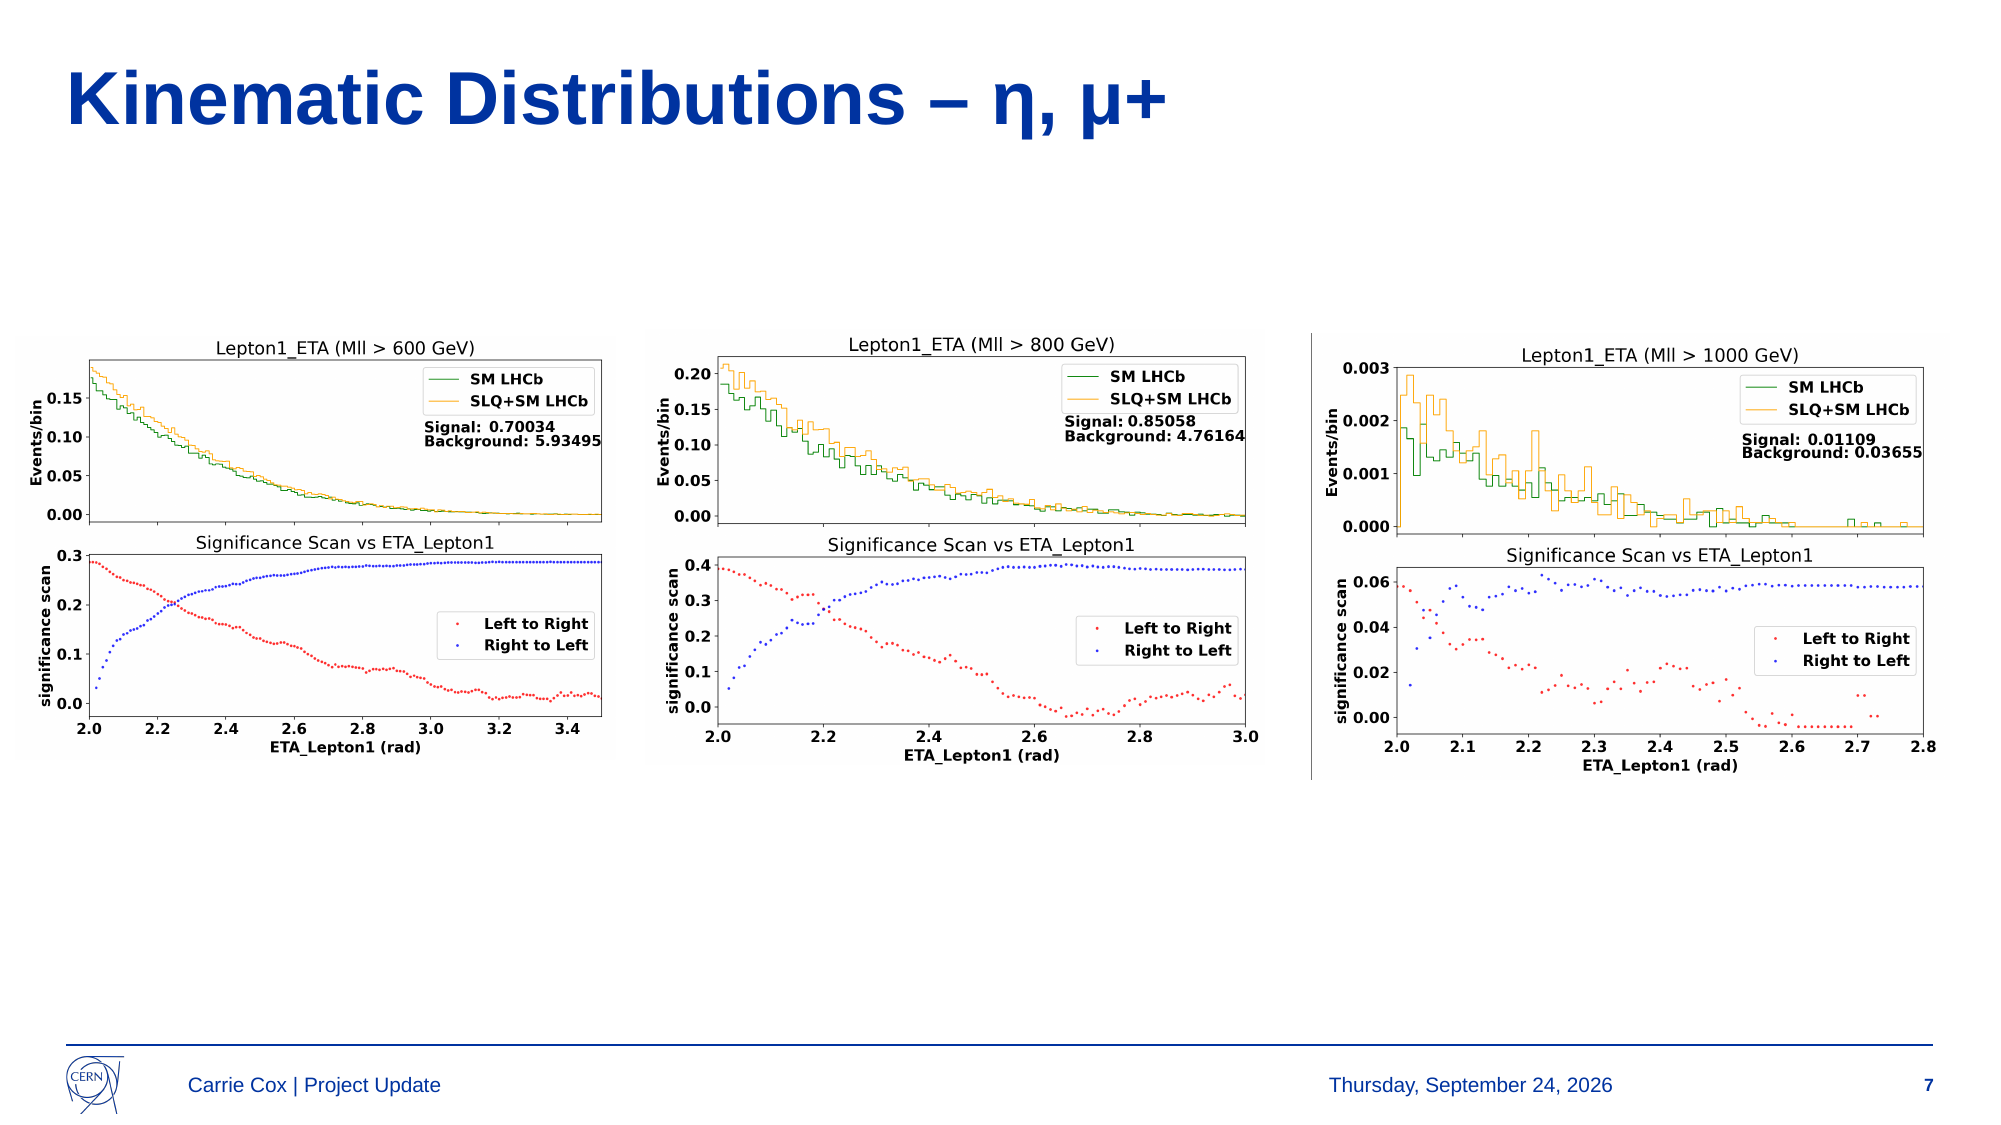

# Kinematic Distributions – η, μ+
Carrie Cox | Project Update